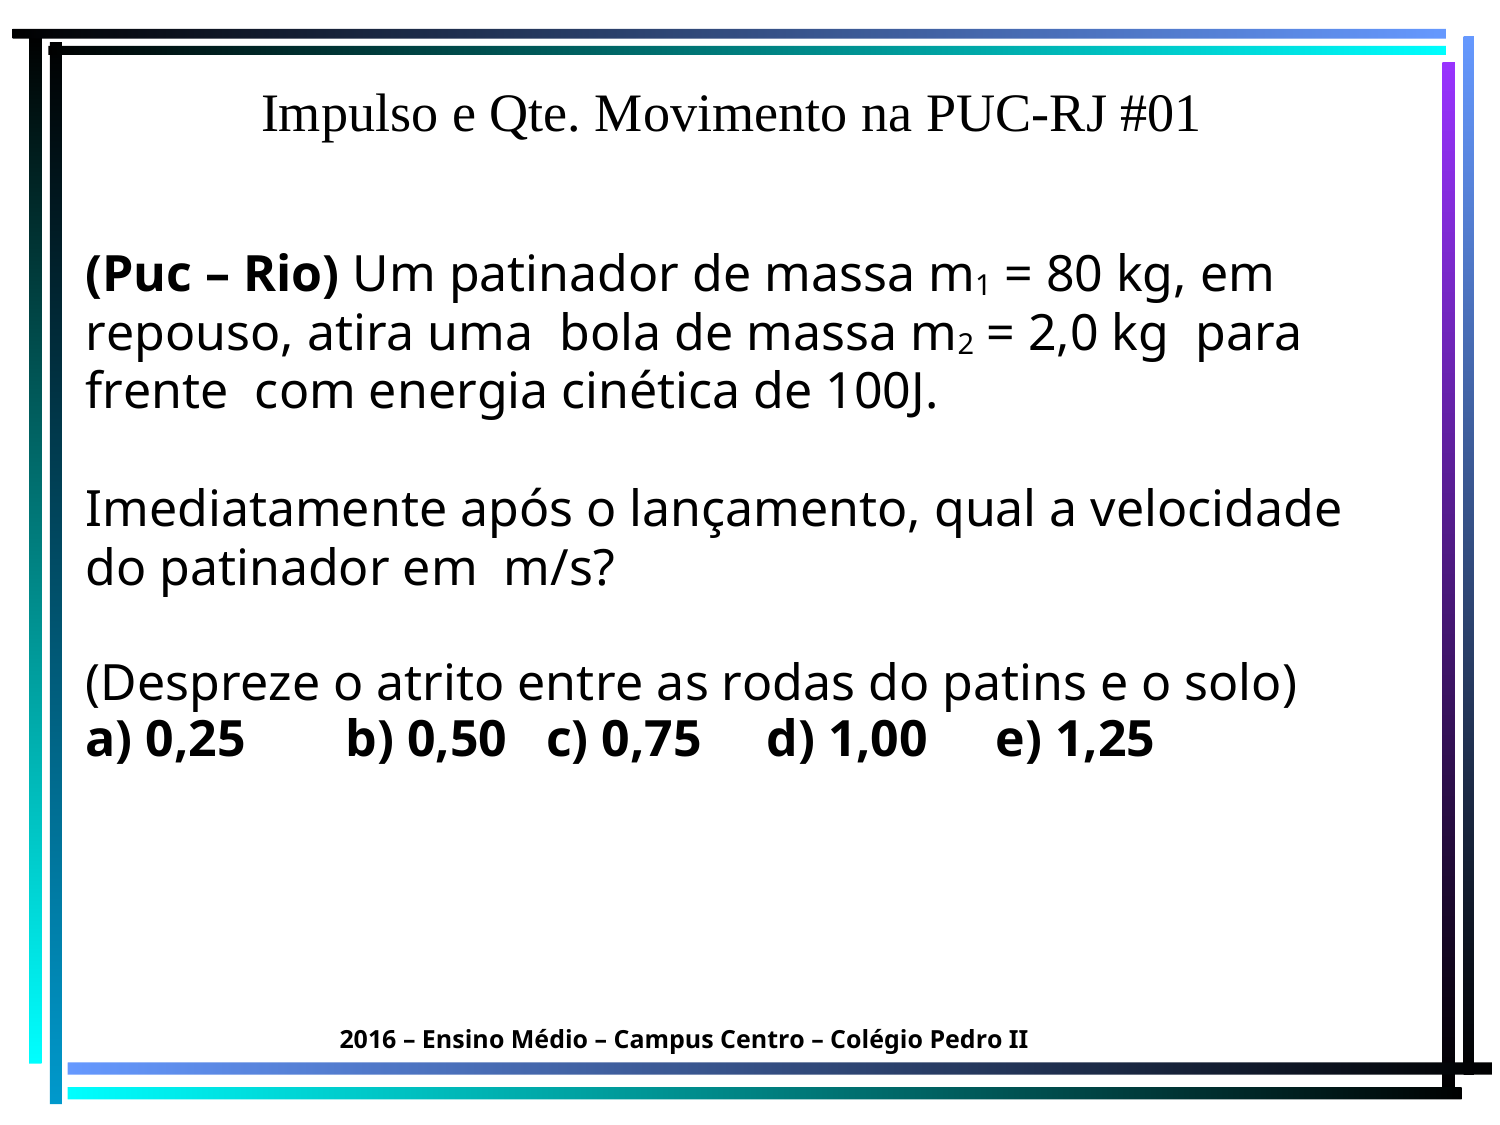

# Impulso e Qte. Movimento na PUC-RJ #01
(Puc – Rio) Um patinador de massa m1 = 80 kg, em
repouso, atira uma bola de massa m2 = 2,0 kg para
frente com energia cinética de 100J.
Imediatamente após o lançamento, qual a velocidade
do patinador em m/s?
(Despreze o atrito entre as rodas do patins e o solo)
a) 0,25	 b) 0,50 c) 0,75 d) 1,00	 e) 1,25
2016 – Ensino Médio – Campus Centro – Colégio Pedro II